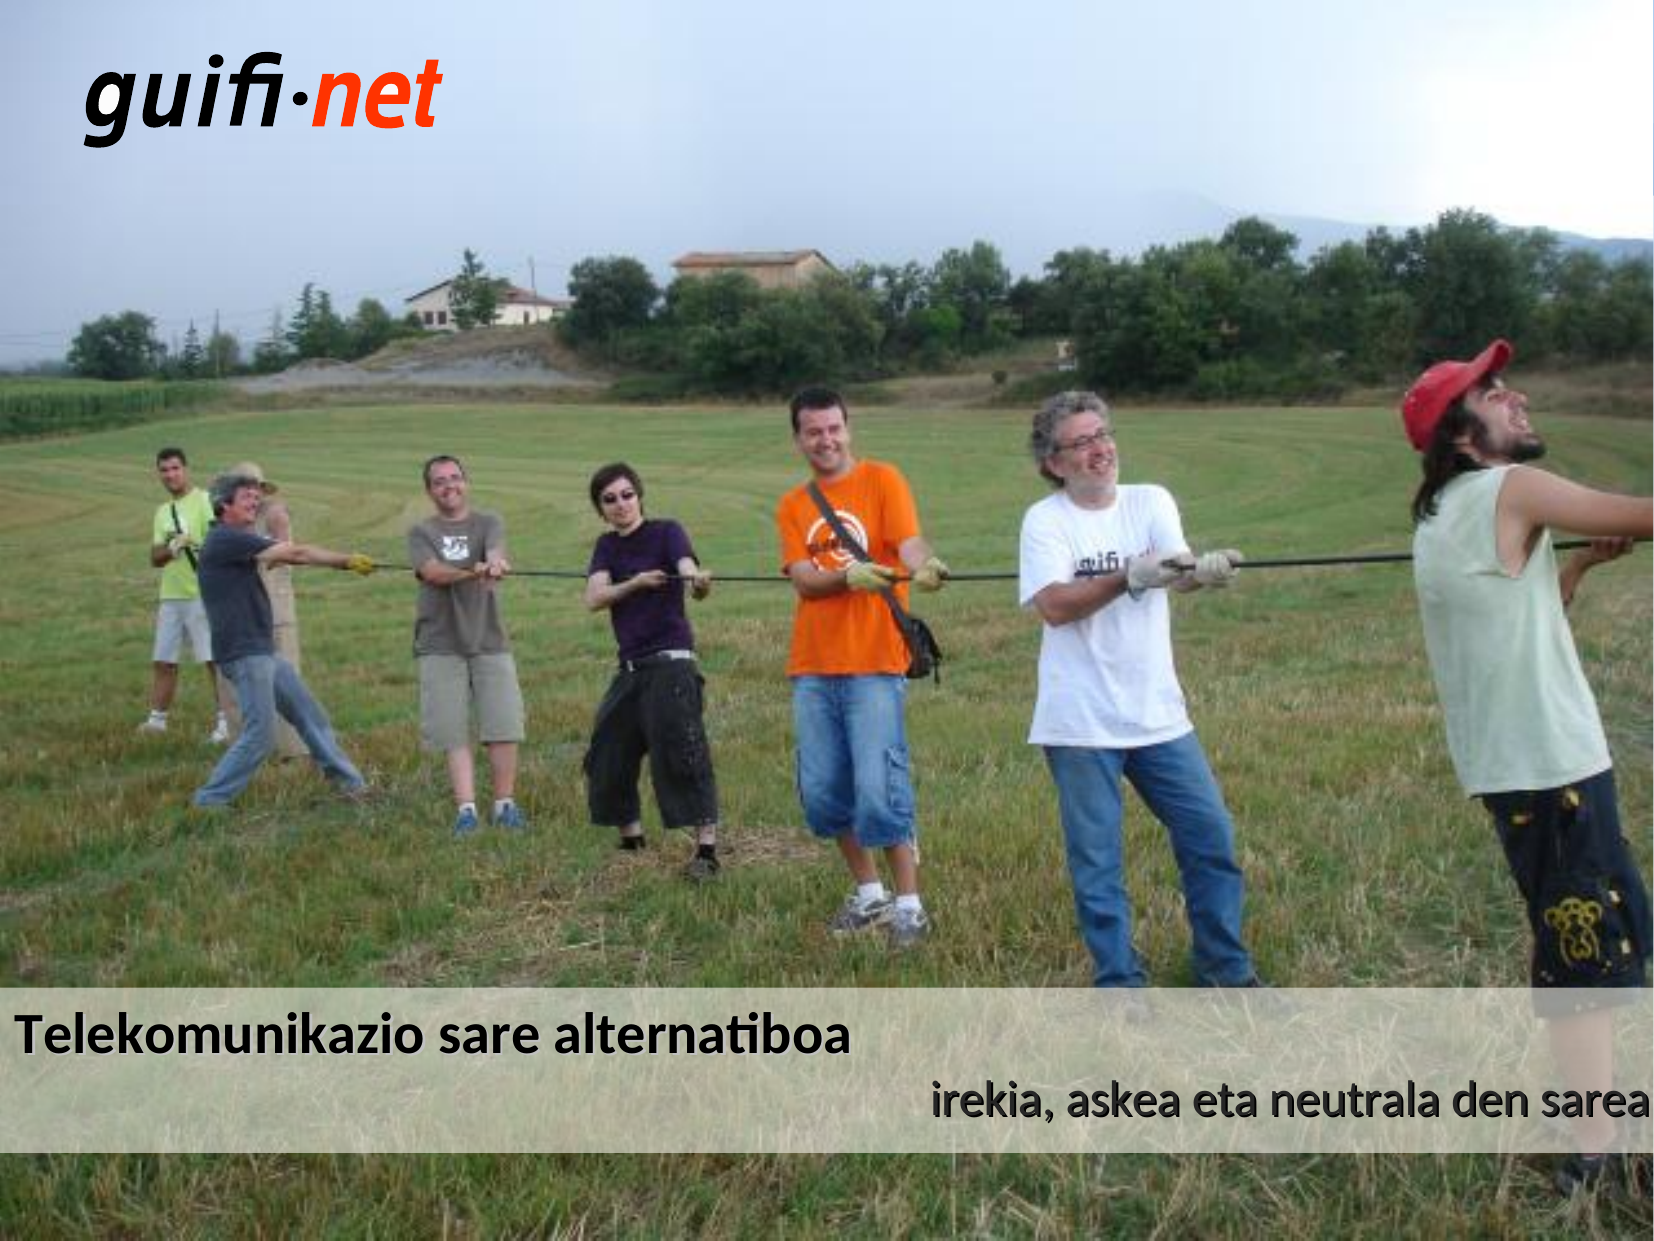

Telekomunikazio sare alternatiboa
irekia, askea eta neutrala den sarea